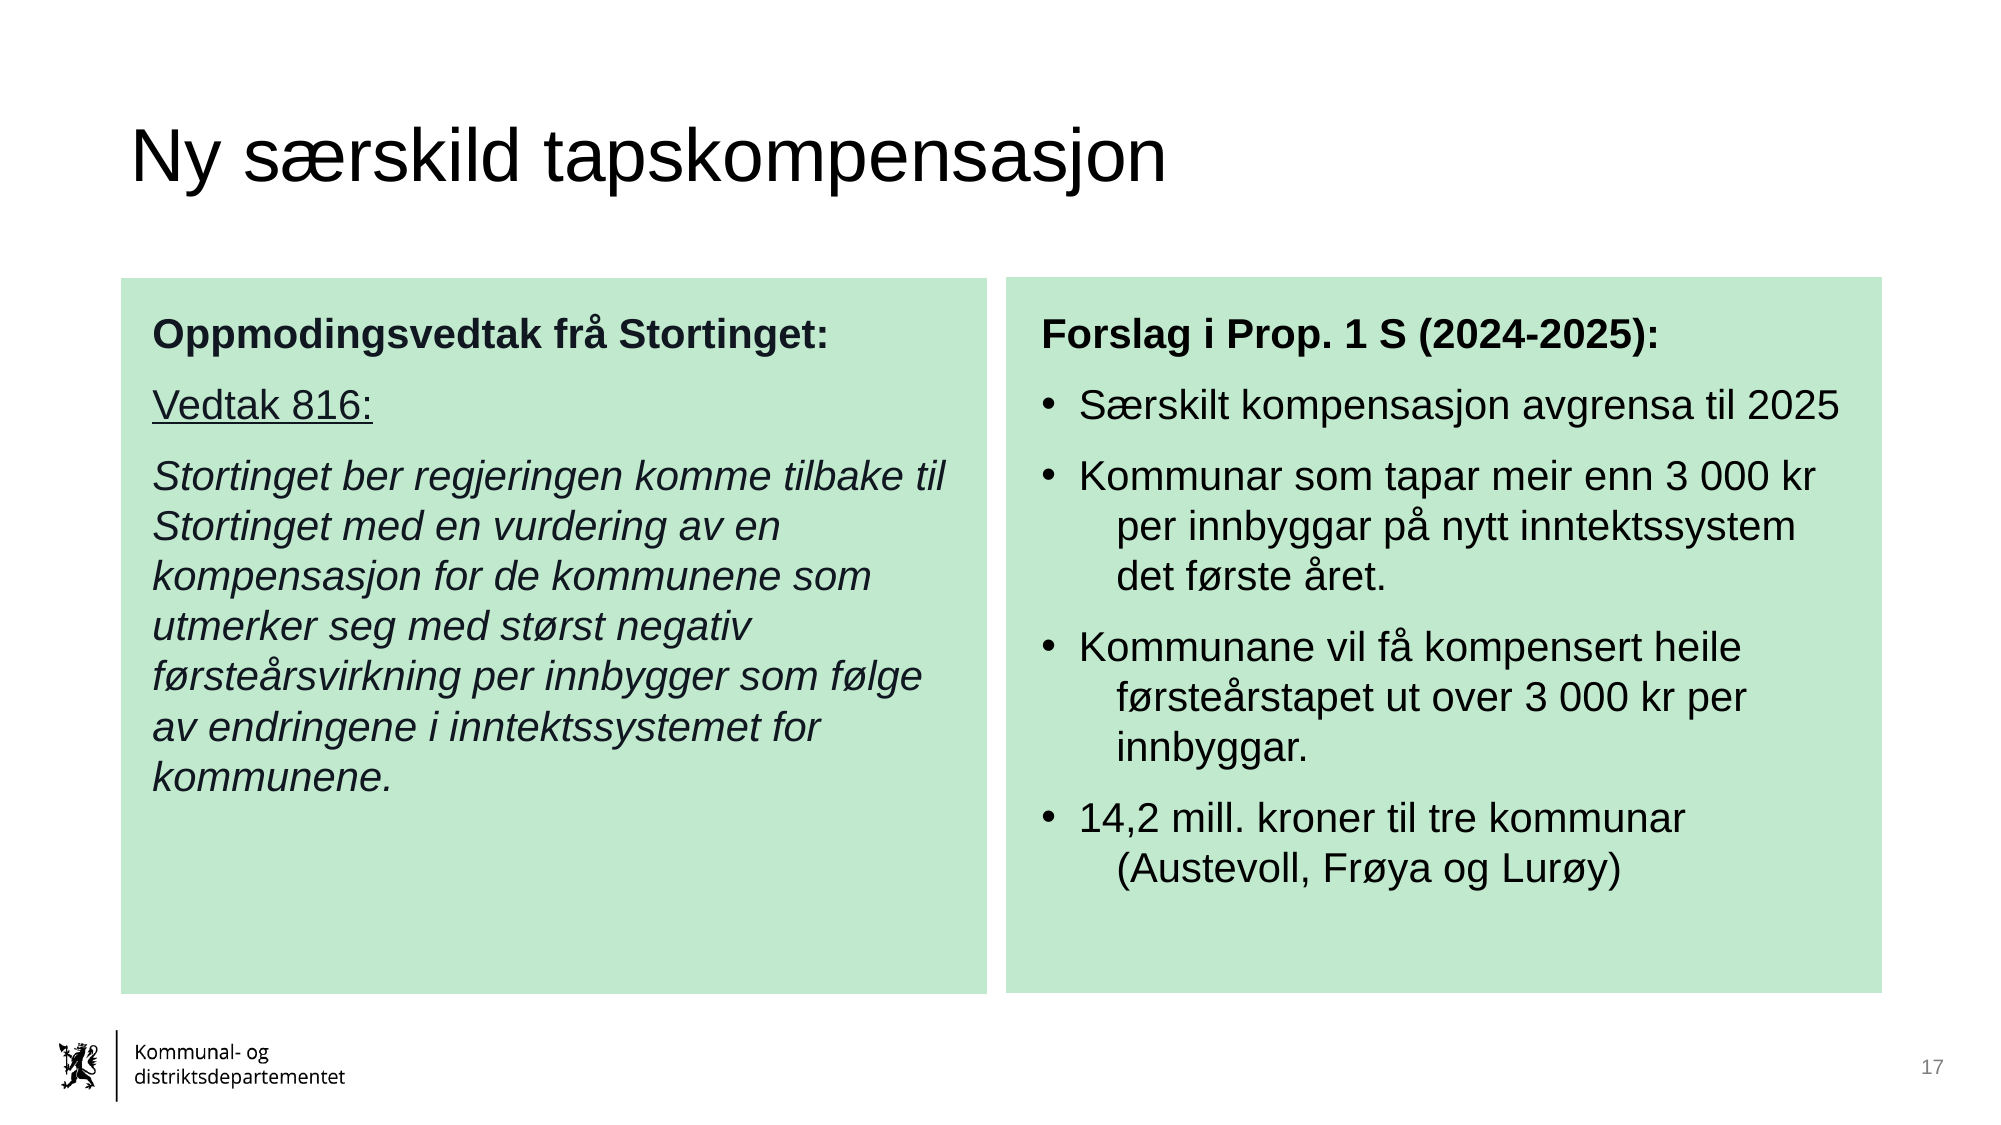

# Ny særskild tapskompensasjon
Oppmodingsvedtak frå Stortinget:
Vedtak 816:
Stortinget ber regjeringen komme tilbake til Stortinget med en vurdering av en kompensasjon for de kommunene som utmerker seg med størst negativ førsteårsvirkning per innbygger som følge av endringene i inntektssystemet for kommunene.
Forslag i Prop. 1 S (2024-2025):
Særskilt kompensasjon avgrensa til 2025
Kommunar som tapar meir enn 3 000 kr per innbyggar på nytt inntektssystem det første året.
Kommunane vil få kompensert heile førsteårstapet ut over 3 000 kr per innbyggar.
14,2 mill. kroner til tre kommunar (Austevoll, Frøya og Lurøy)